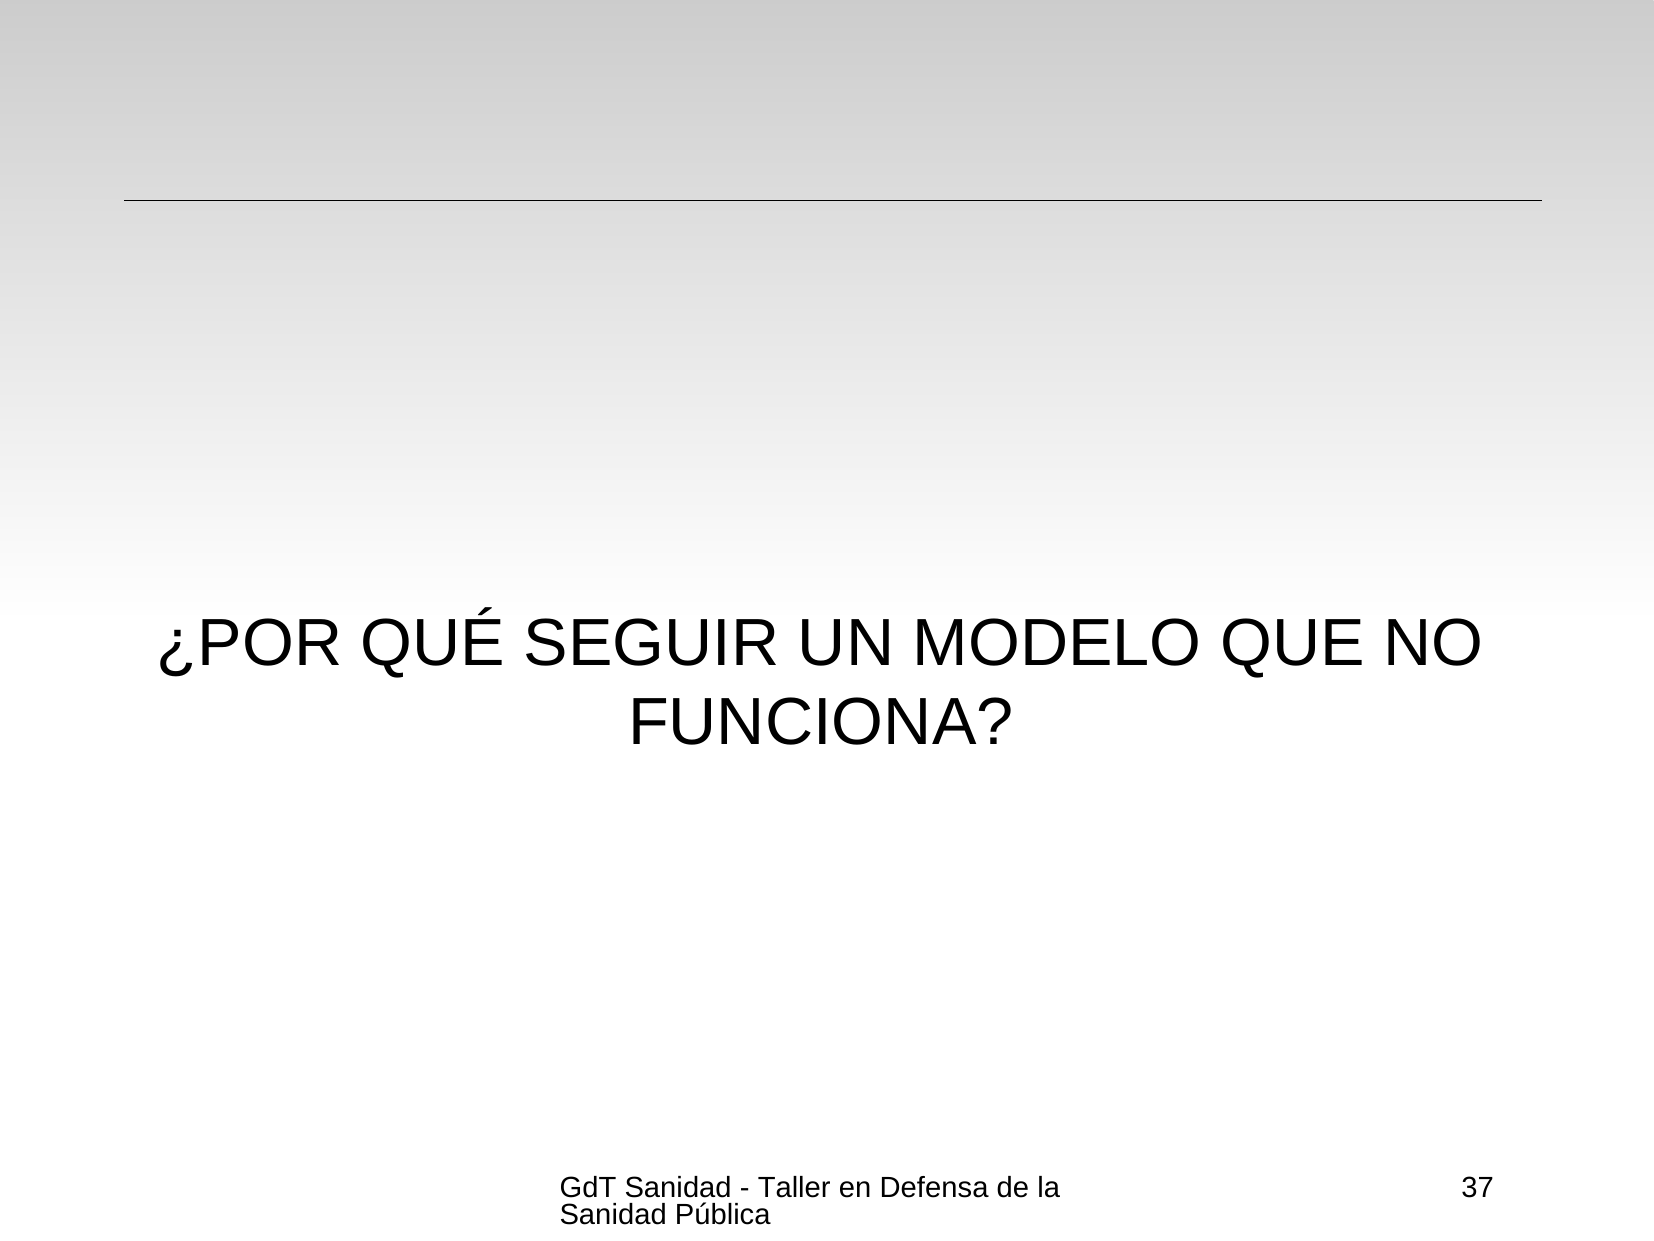

# ¿POR QUÉ SEGUIR UN MODELO QUE NO FUNCIONA?
GdT Sanidad - Taller en Defensa de la Sanidad Pública
37